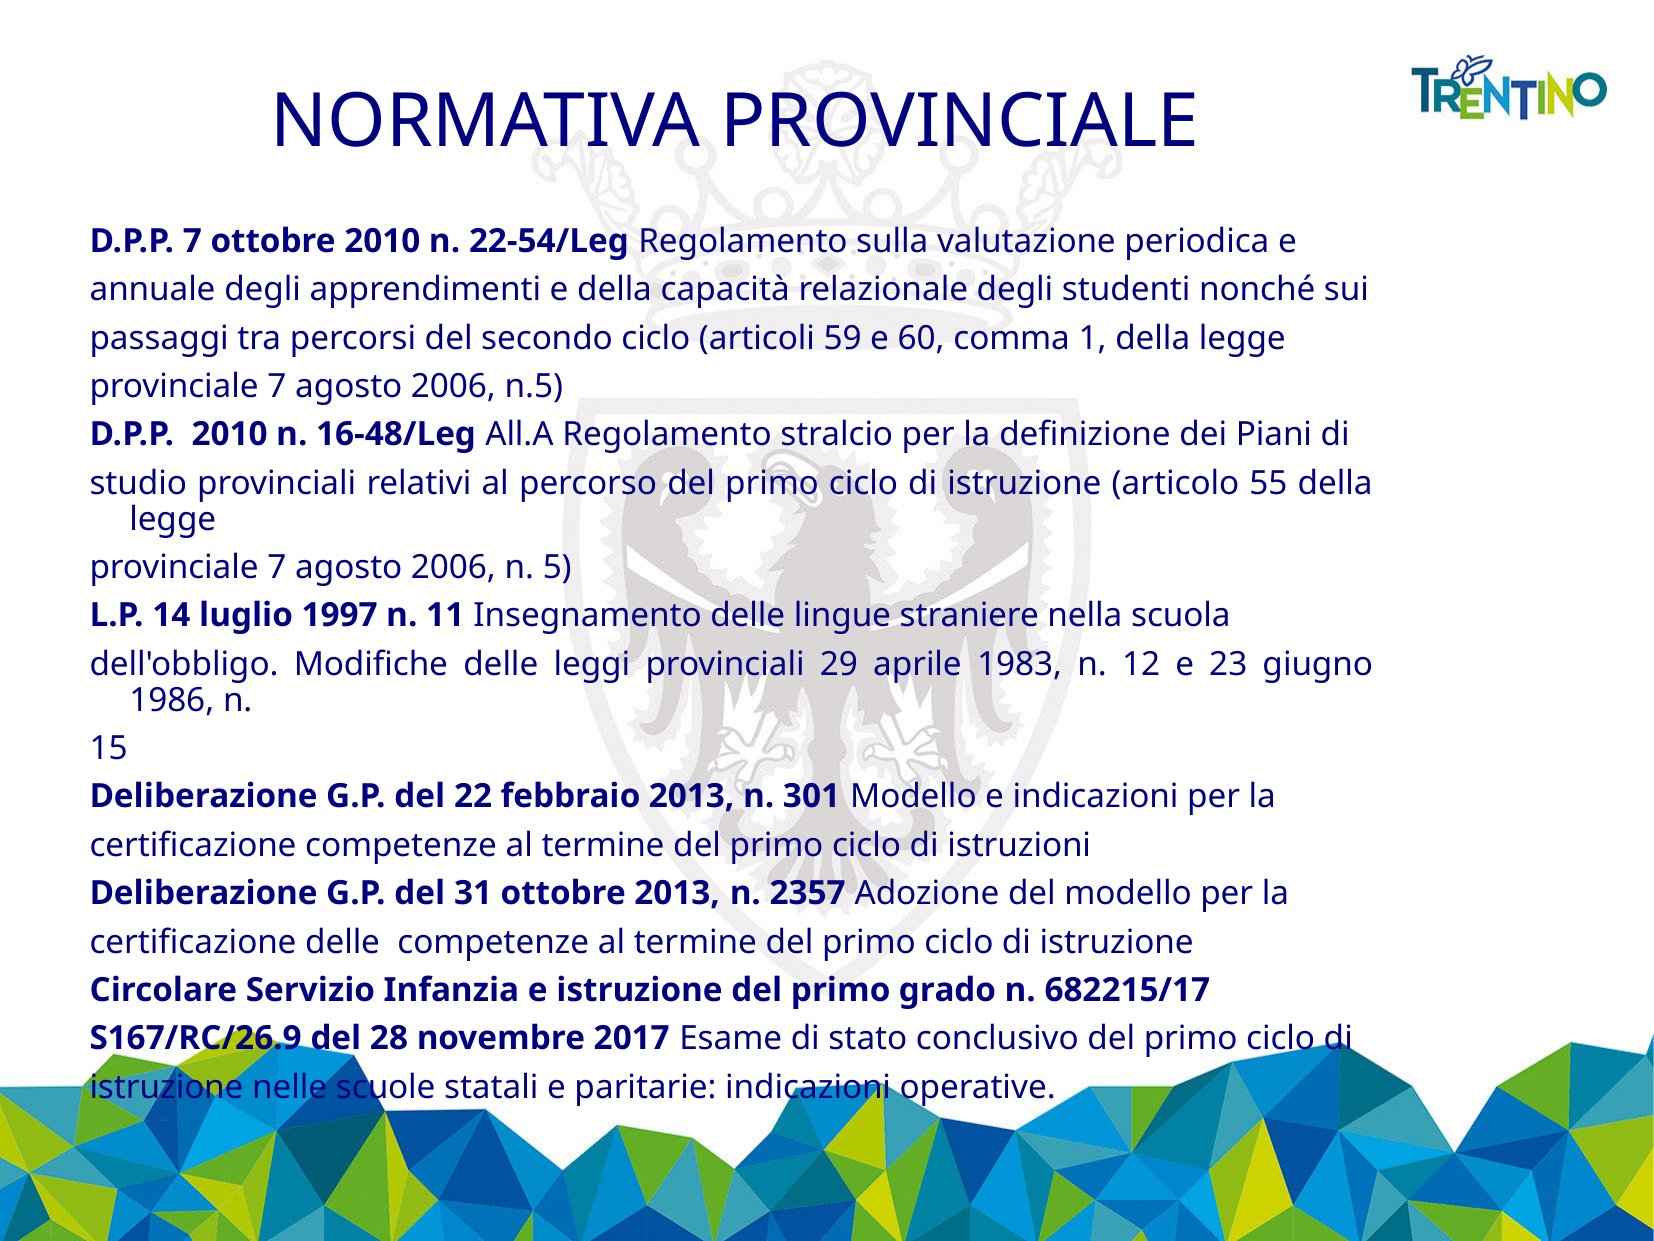

NORMATIVA PROVINCIALE
D.P.P. 7 ottobre 2010 n. 22-54/Leg Regolamento sulla valutazione periodica e
annuale degli apprendimenti e della capacità relazionale degli studenti nonché sui
passaggi tra percorsi del secondo ciclo (articoli 59 e 60, comma 1, della legge
provinciale 7 agosto 2006, n.5)
D.P.P. 2010 n. 16-48/Leg All.A Regolamento stralcio per la definizione dei Piani di
studio provinciali relativi al percorso del primo ciclo di istruzione (articolo 55 della legge
provinciale 7 agosto 2006, n. 5)
L.P. 14 luglio 1997 n. 11 Insegnamento delle lingue straniere nella scuola
dell'obbligo. Modifiche delle leggi provinciali 29 aprile 1983, n. 12 e 23 giugno 1986, n.
15
Deliberazione G.P. del 22 febbraio 2013, n. 301 Modello e indicazioni per la
certificazione competenze al termine del primo ciclo di istruzioni
Deliberazione G.P. del 31 ottobre 2013, n. 2357 Adozione del modello per la
certificazione delle competenze al termine del primo ciclo di istruzione
Circolare Servizio Infanzia e istruzione del primo grado n. 682215/17
S167/RC/26.9 del 28 novembre 2017 Esame di stato conclusivo del primo ciclo di
istruzione nelle scuole statali e paritarie: indicazioni operative.